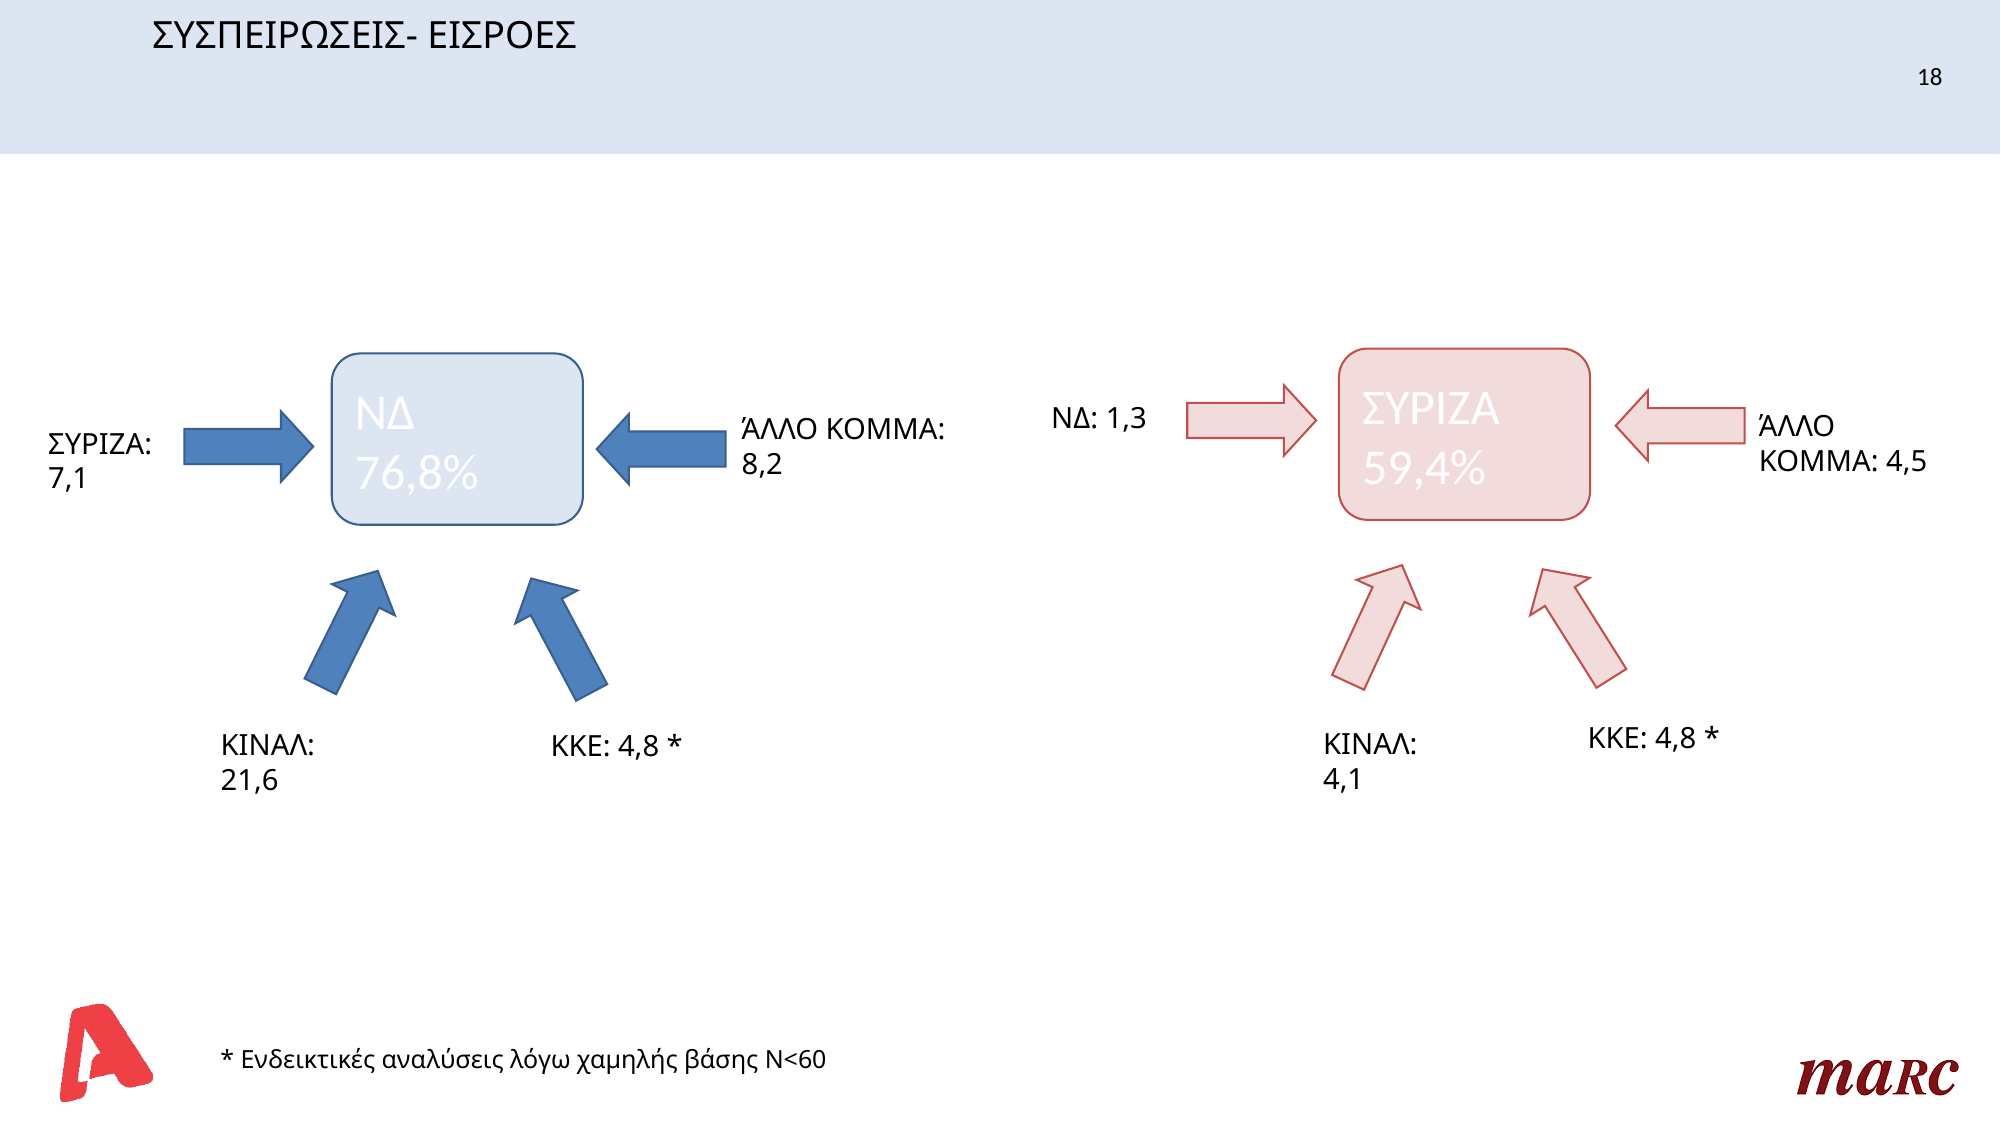

# ΣΥΣΠΕΙΡΩΣΕΙΣ- ΕΙΣΡΟΕΣ
ΣΥΡΙΖΑ
59,4%
ΝΔ
76,8%
ΝΔ: 1,3
ΆΛΛΟ ΚΟΜΜΑ: 4,5
ΆΛΛΟ ΚΟΜΜΑ: 8,2
ΣΥΡΙΖΑ: 7,1
ΚΚΕ: 4,8 *
ΚΙΝΑΛ: 4,1
ΚΙΝΑΛ: 21,6
ΚΚΕ: 4,8 *
* Ενδεικτικές αναλύσεις λόγω χαμηλής βάσης Ν<60